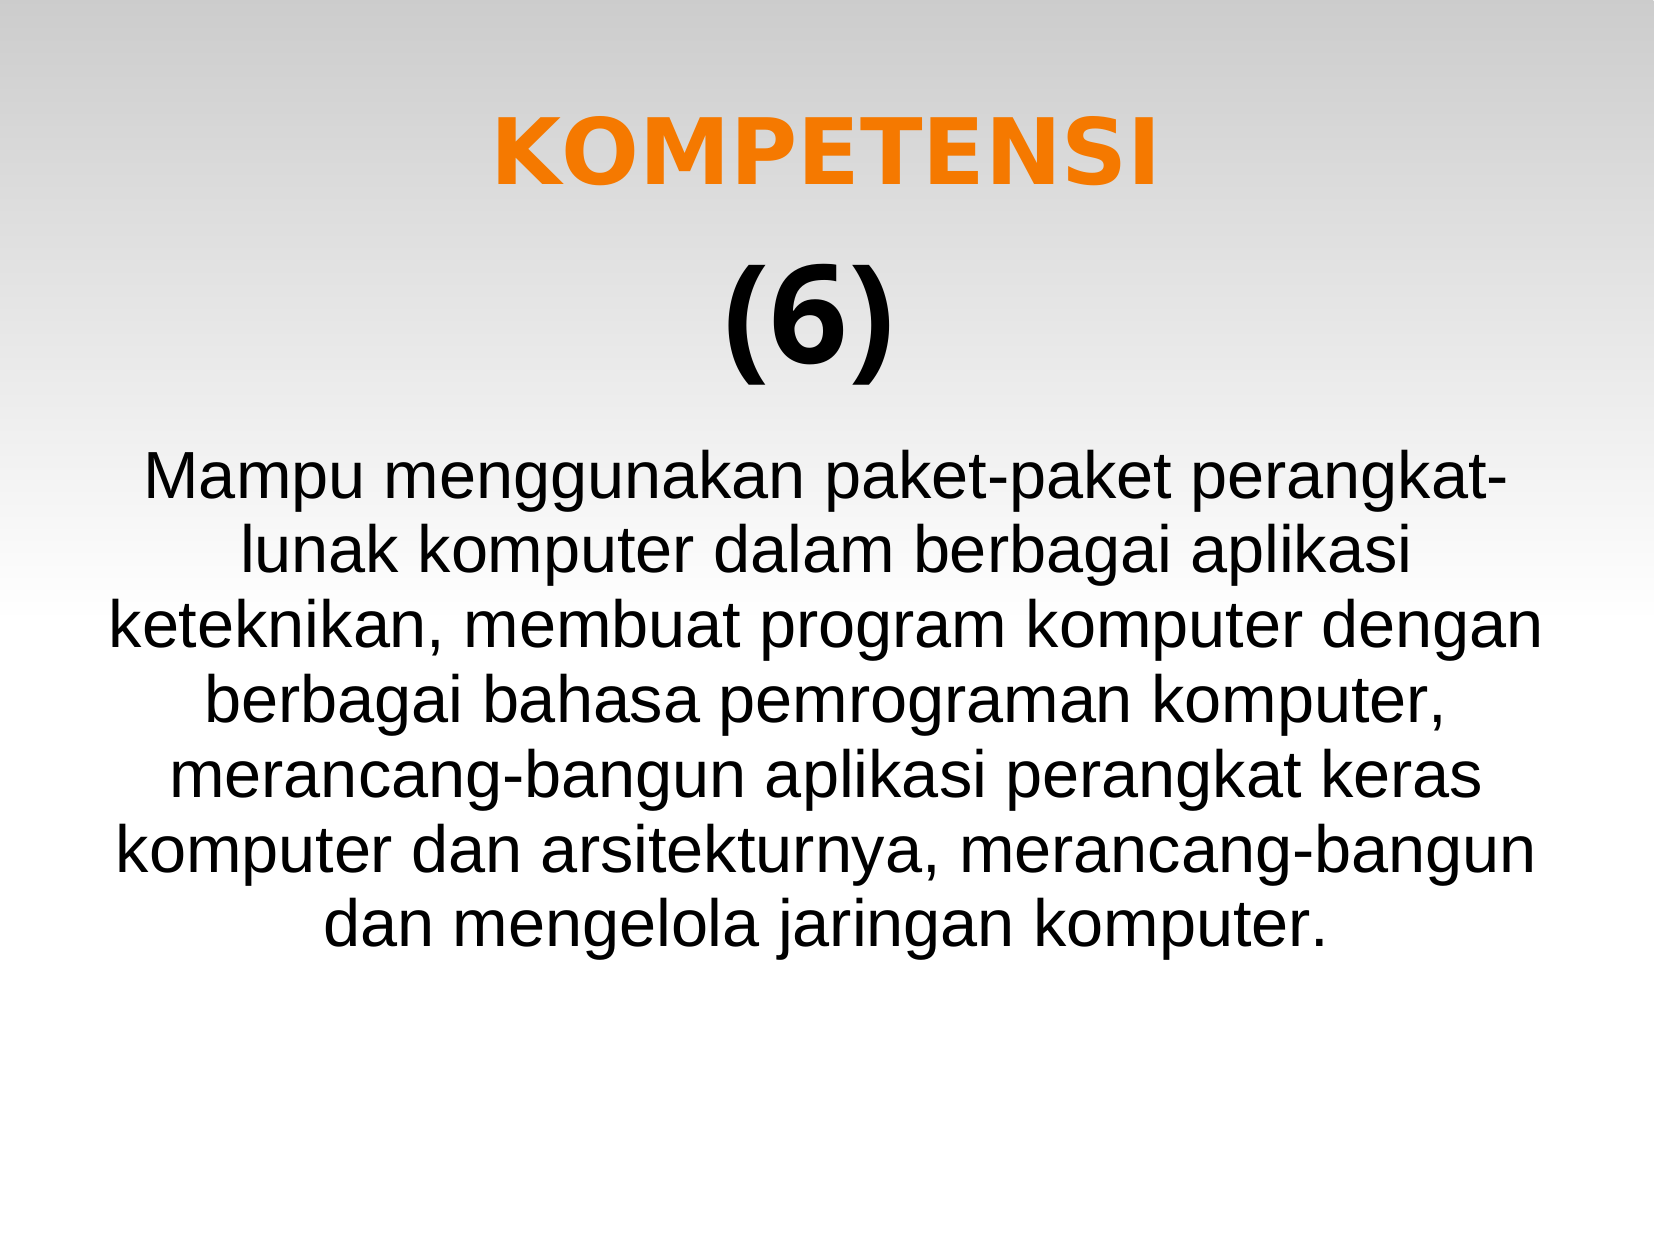

# KOMPETENSI
(6)
Mampu menggunakan paket-paket perangkat-lunak komputer dalam berbagai aplikasi keteknikan, membuat program komputer dengan berbagai bahasa pemrograman komputer, merancang-bangun aplikasi perangkat keras komputer dan arsitekturnya, merancang-bangun dan mengelola jaringan komputer.